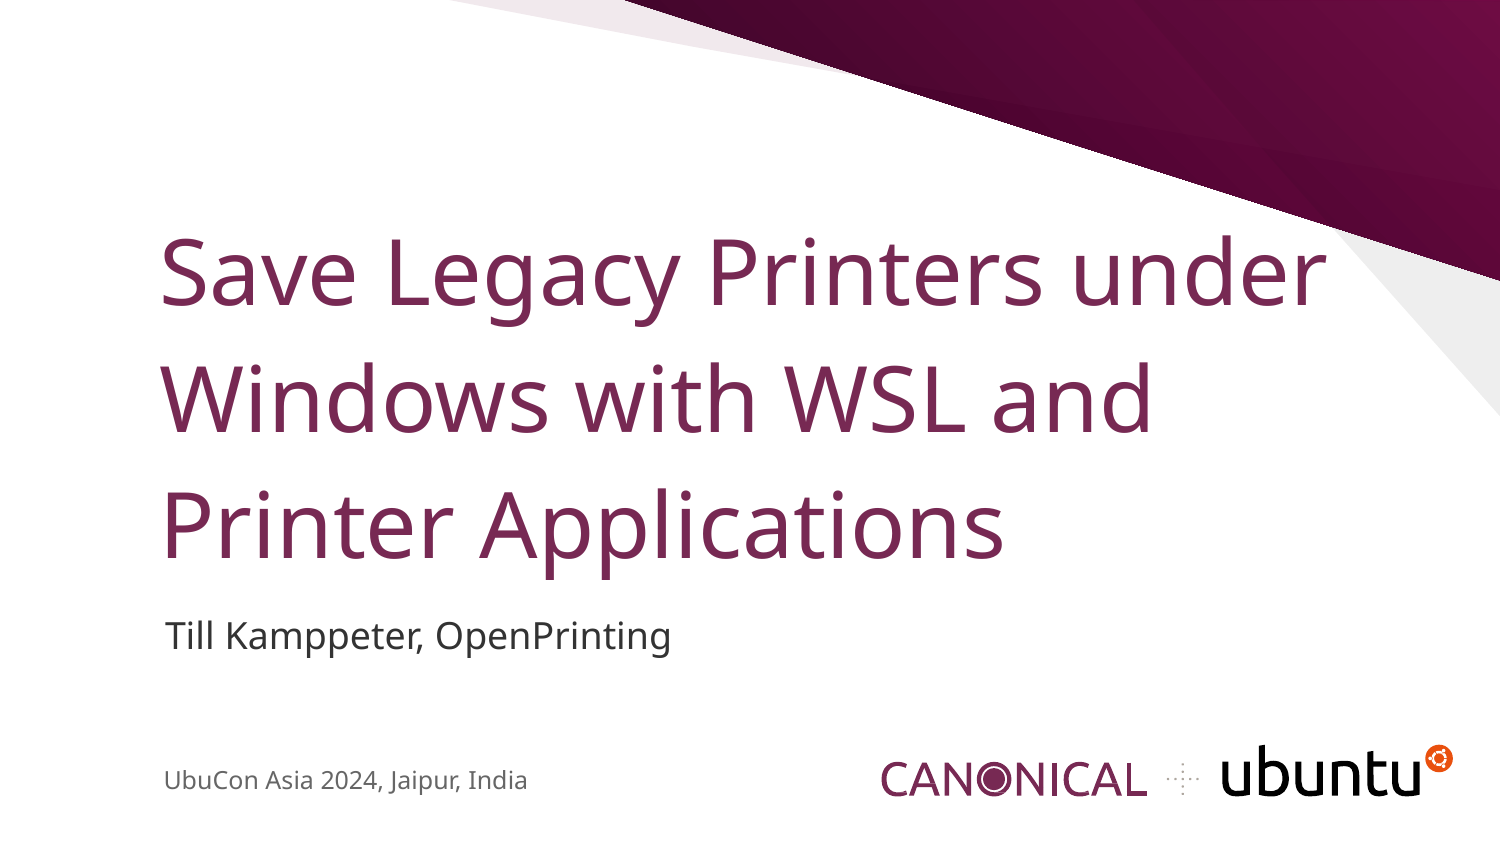

# Save Legacy Printers under Windows with WSL and Printer Applications
Till Kamppeter, OpenPrinting
UbuCon Asia 2024, Jaipur, India